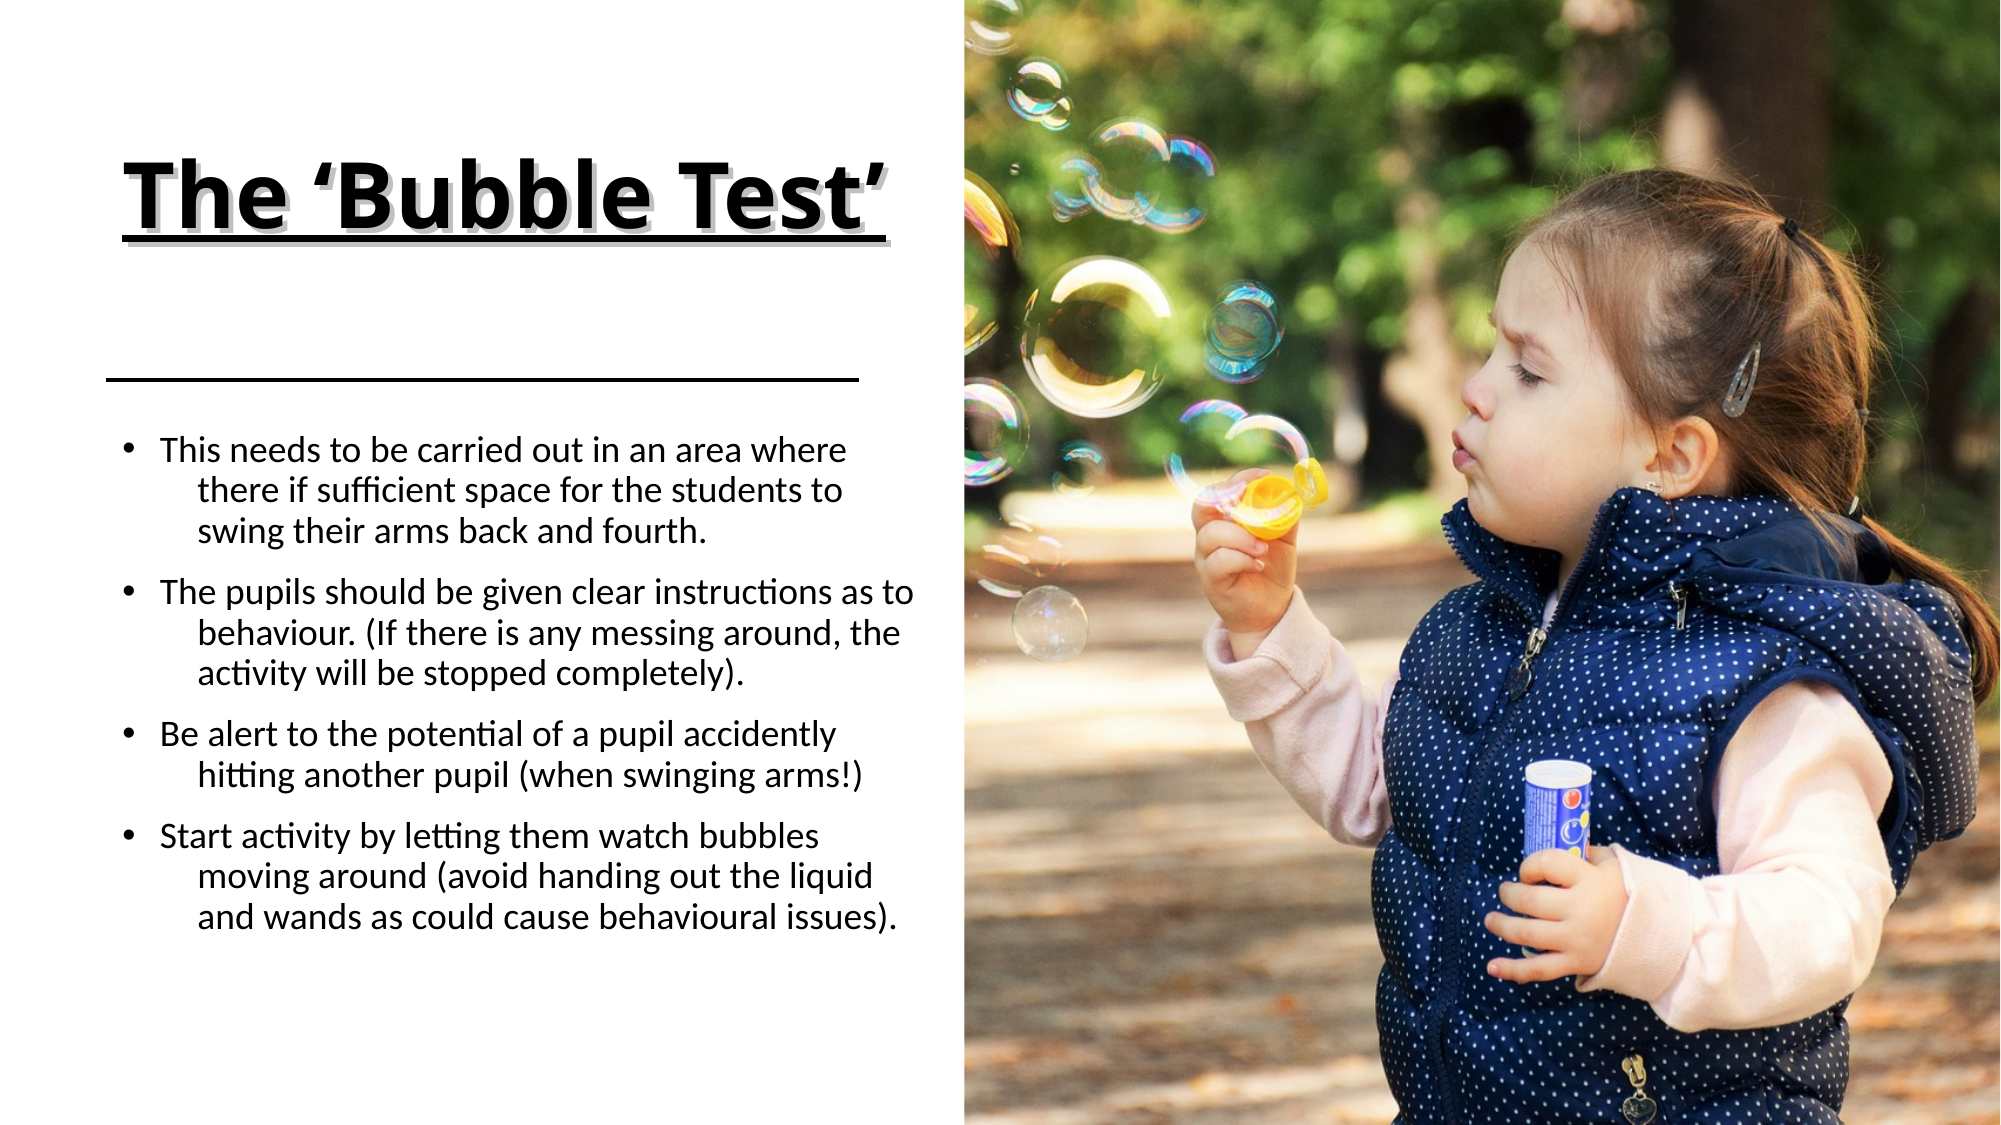

# The ‘Bubble Test’
This needs to be carried out in an area where there if sufficient space for the students to swing their arms back and fourth.
The pupils should be given clear instructions as to behaviour. (If there is any messing around, the activity will be stopped completely).
Be alert to the potential of a pupil accidently hitting another pupil (when swinging arms!)
Start activity by letting them watch bubbles moving around (avoid handing out the liquid and wands as could cause behavioural issues).